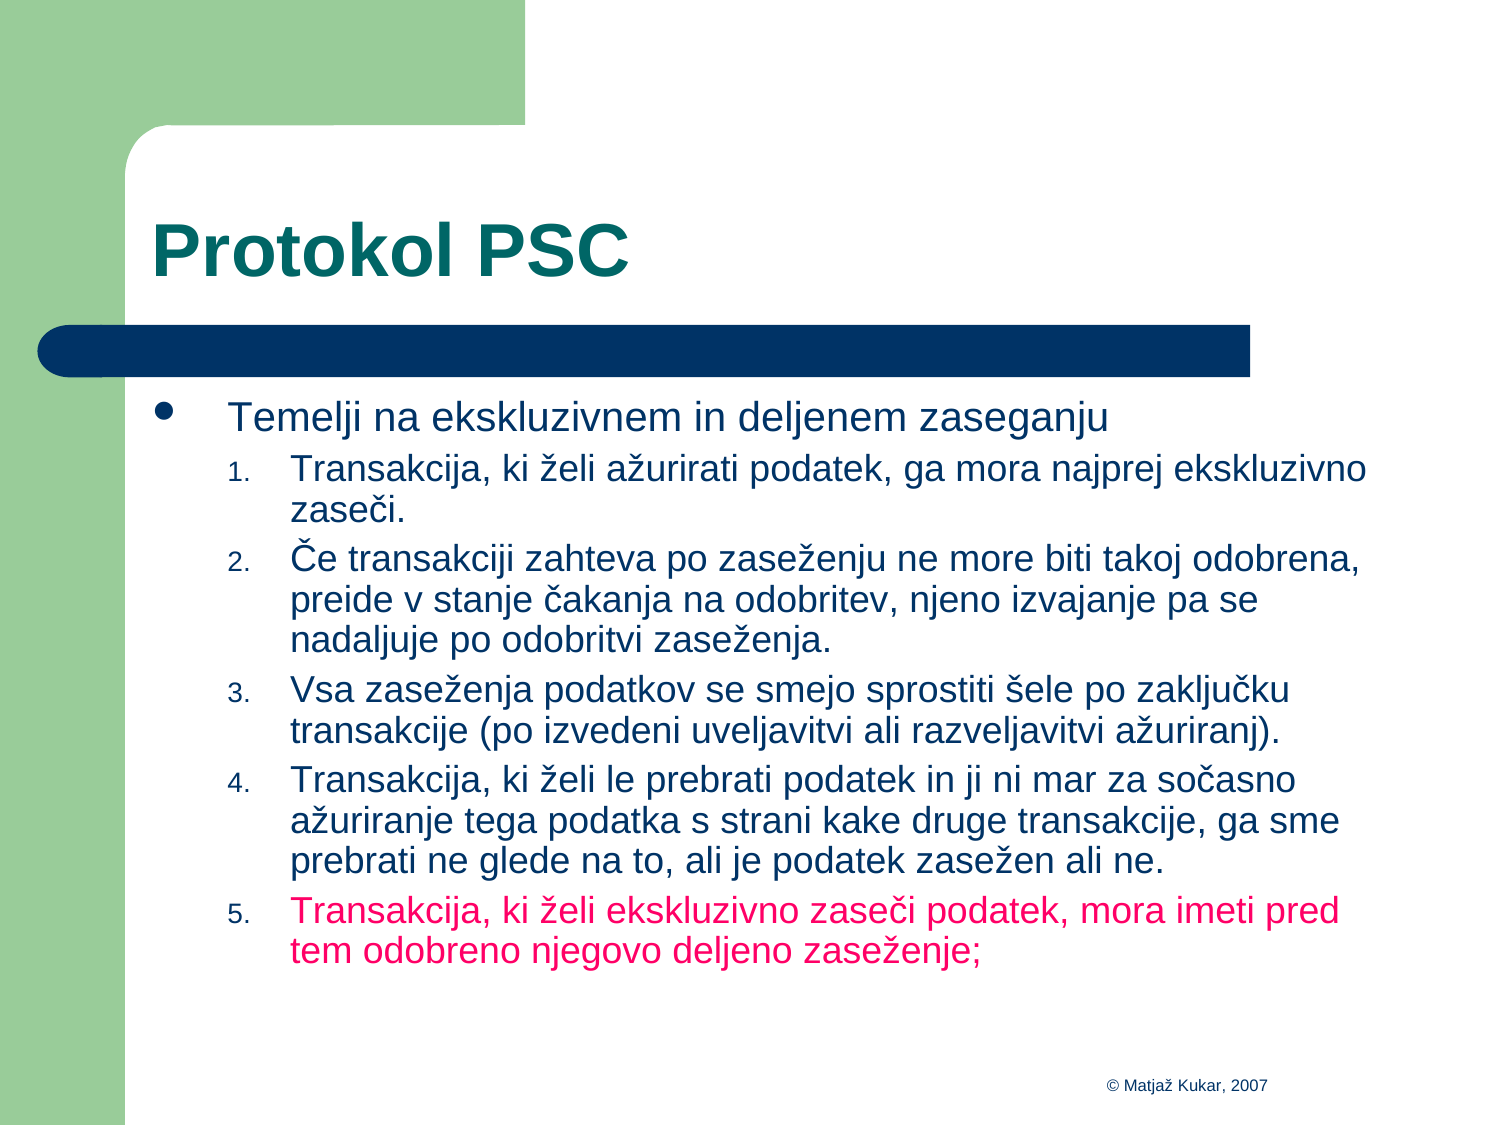

# Protokol PSC
Temelji na ekskluzivnem in deljenem zaseganju
Transakcija, ki želi ažurirati podatek, ga mora najprej ekskluzivno zaseči.
Če transakciji zahteva po zaseženju ne more biti takoj odobrena, preide v stanje čakanja na odobritev, njeno izvajanje pa se nadaljuje po odobritvi zaseženja.
Vsa zaseženja podatkov se smejo sprostiti šele po zaključku transakcije (po izvedeni uveljavitvi ali razveljavitvi ažuriranj).
Transakcija, ki želi le prebrati podatek in ji ni mar za sočasno ažuriranje tega podatka s strani kake druge transakcije, ga sme prebrati ne glede na to, ali je podatek zasežen ali ne.
Transakcija, ki želi ekskluzivno zaseči podatek, mora imeti pred tem odobreno njegovo deljeno zaseženje;
© Matjaž Kukar, 2007